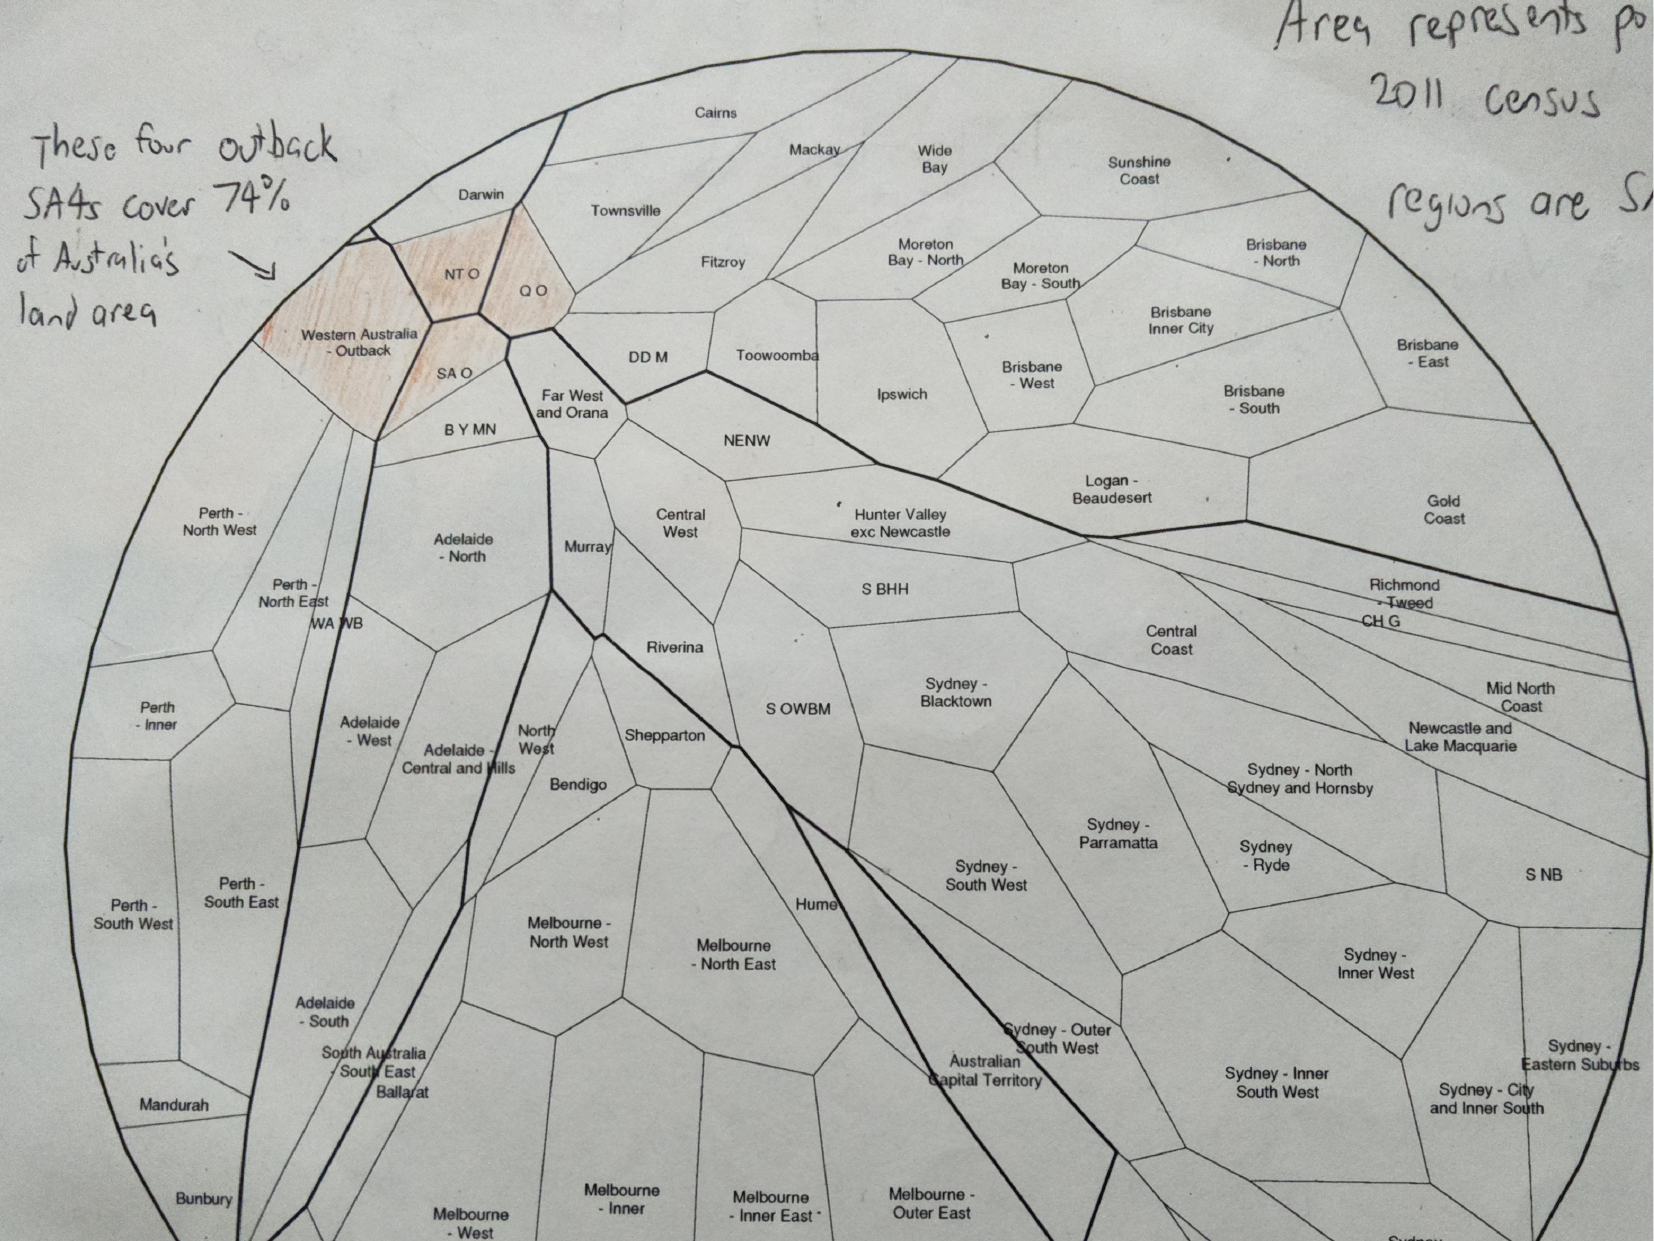

# Cartograms
Area represents population
SA2s of ACT
(~suburbs)
2016